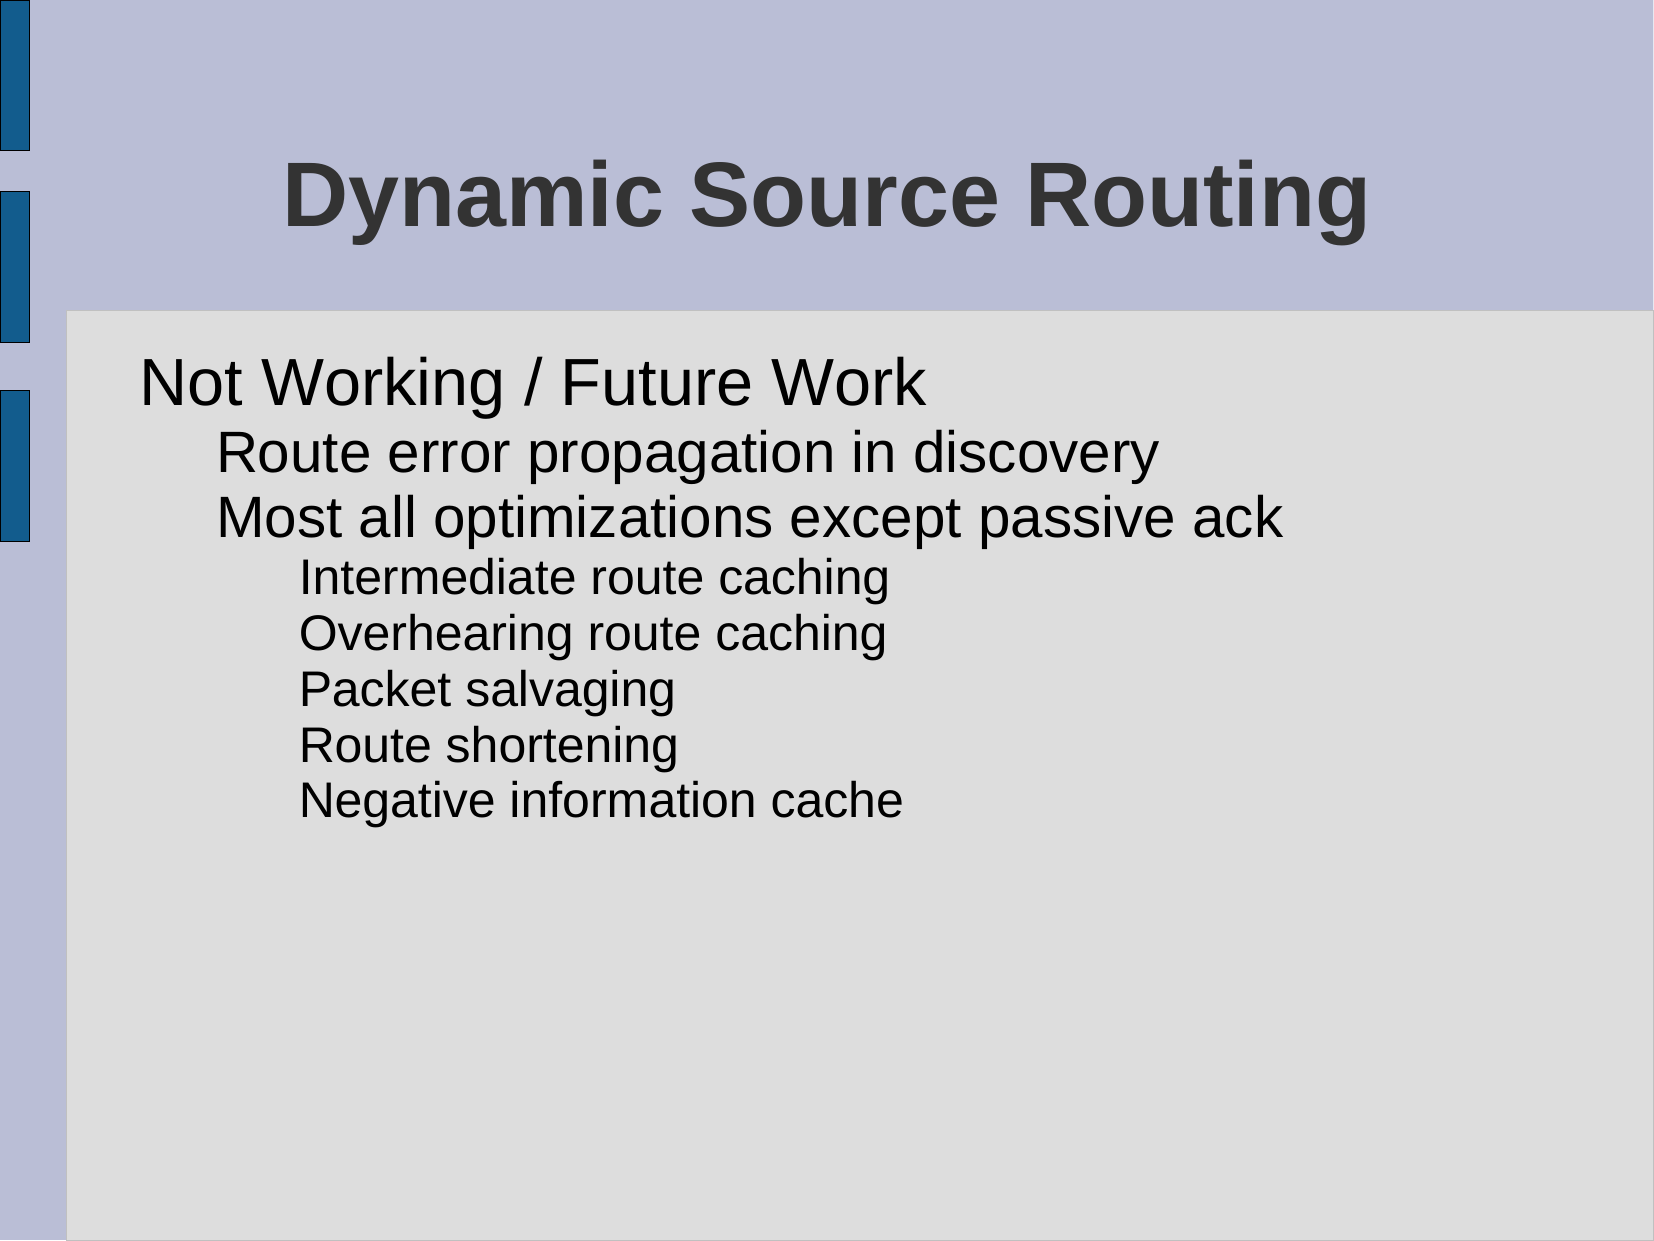

# Dynamic Source Routing
Not Working / Future Work
Route error propagation in discovery
Most all optimizations except passive ack
Intermediate route caching
Overhearing route caching
Packet salvaging
Route shortening
Negative information cache